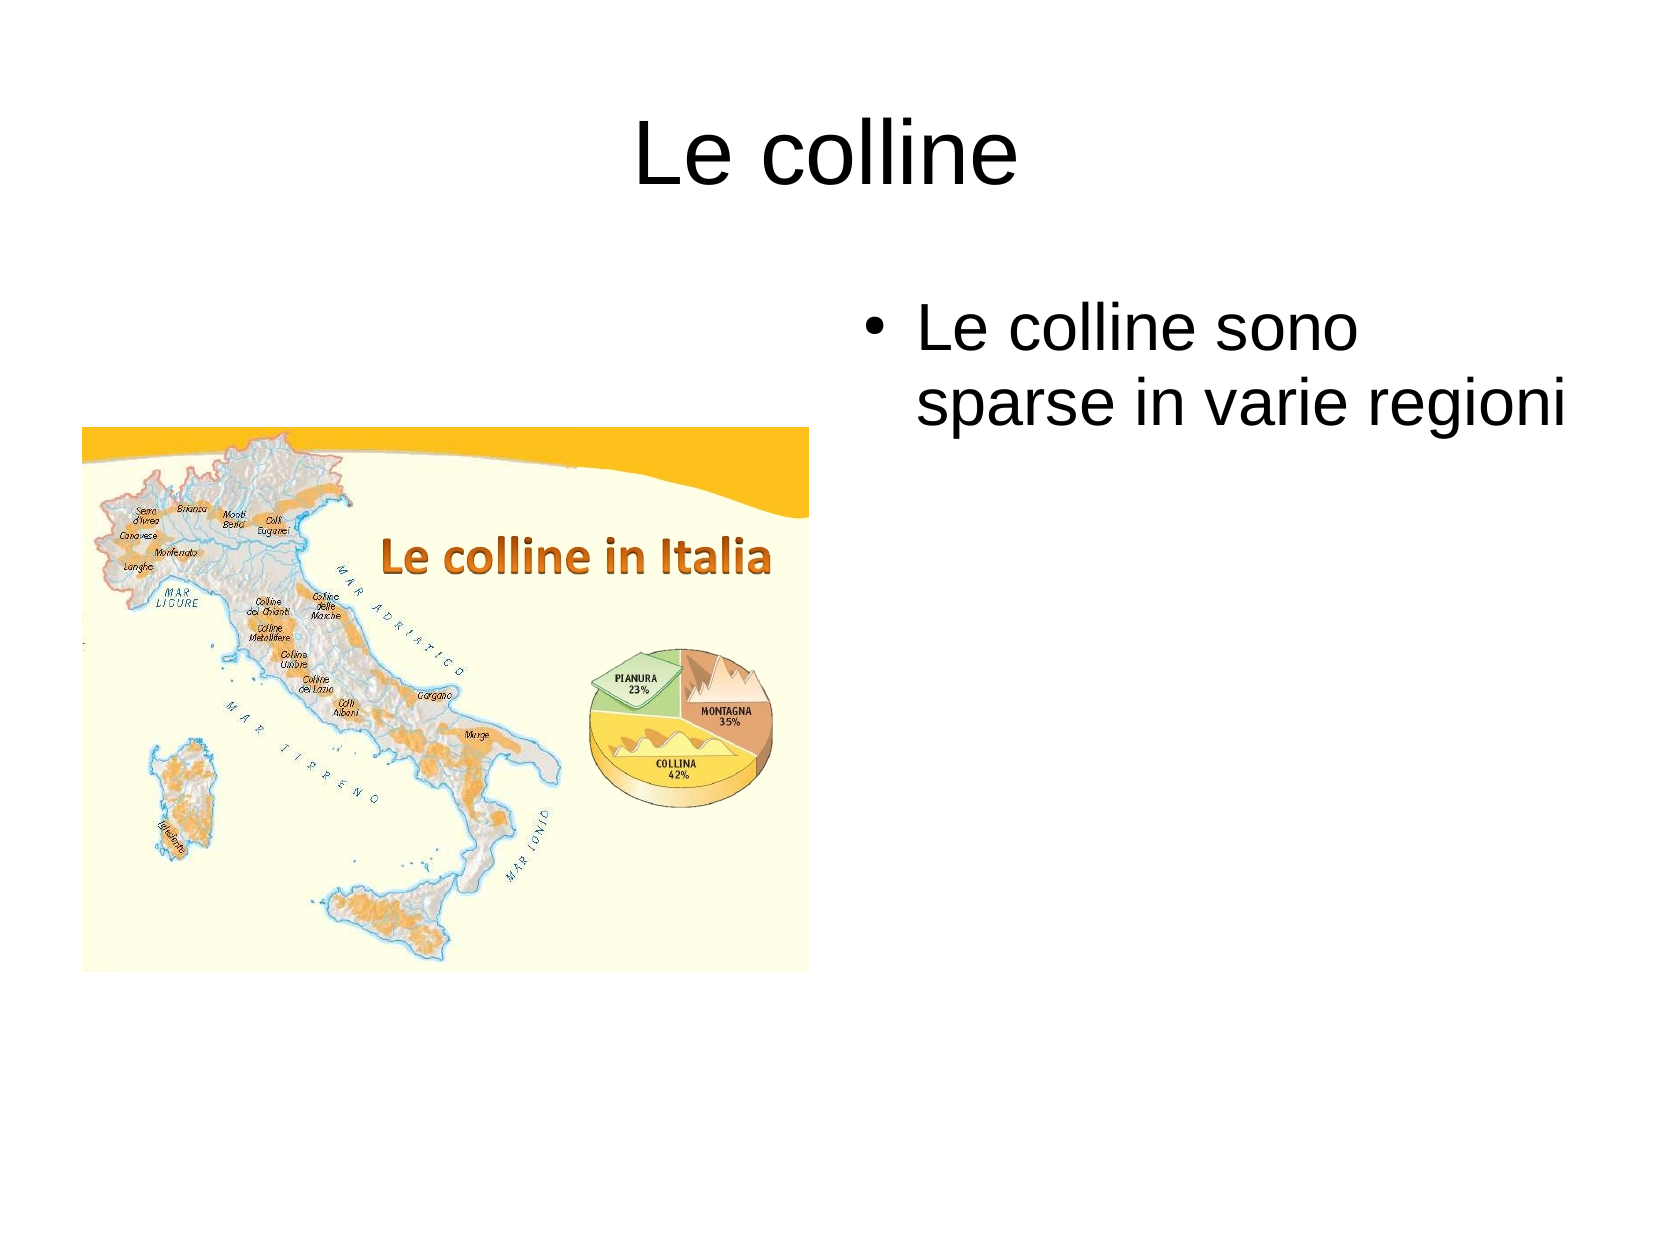

# Le colline
Le colline sono sparse in varie regioni